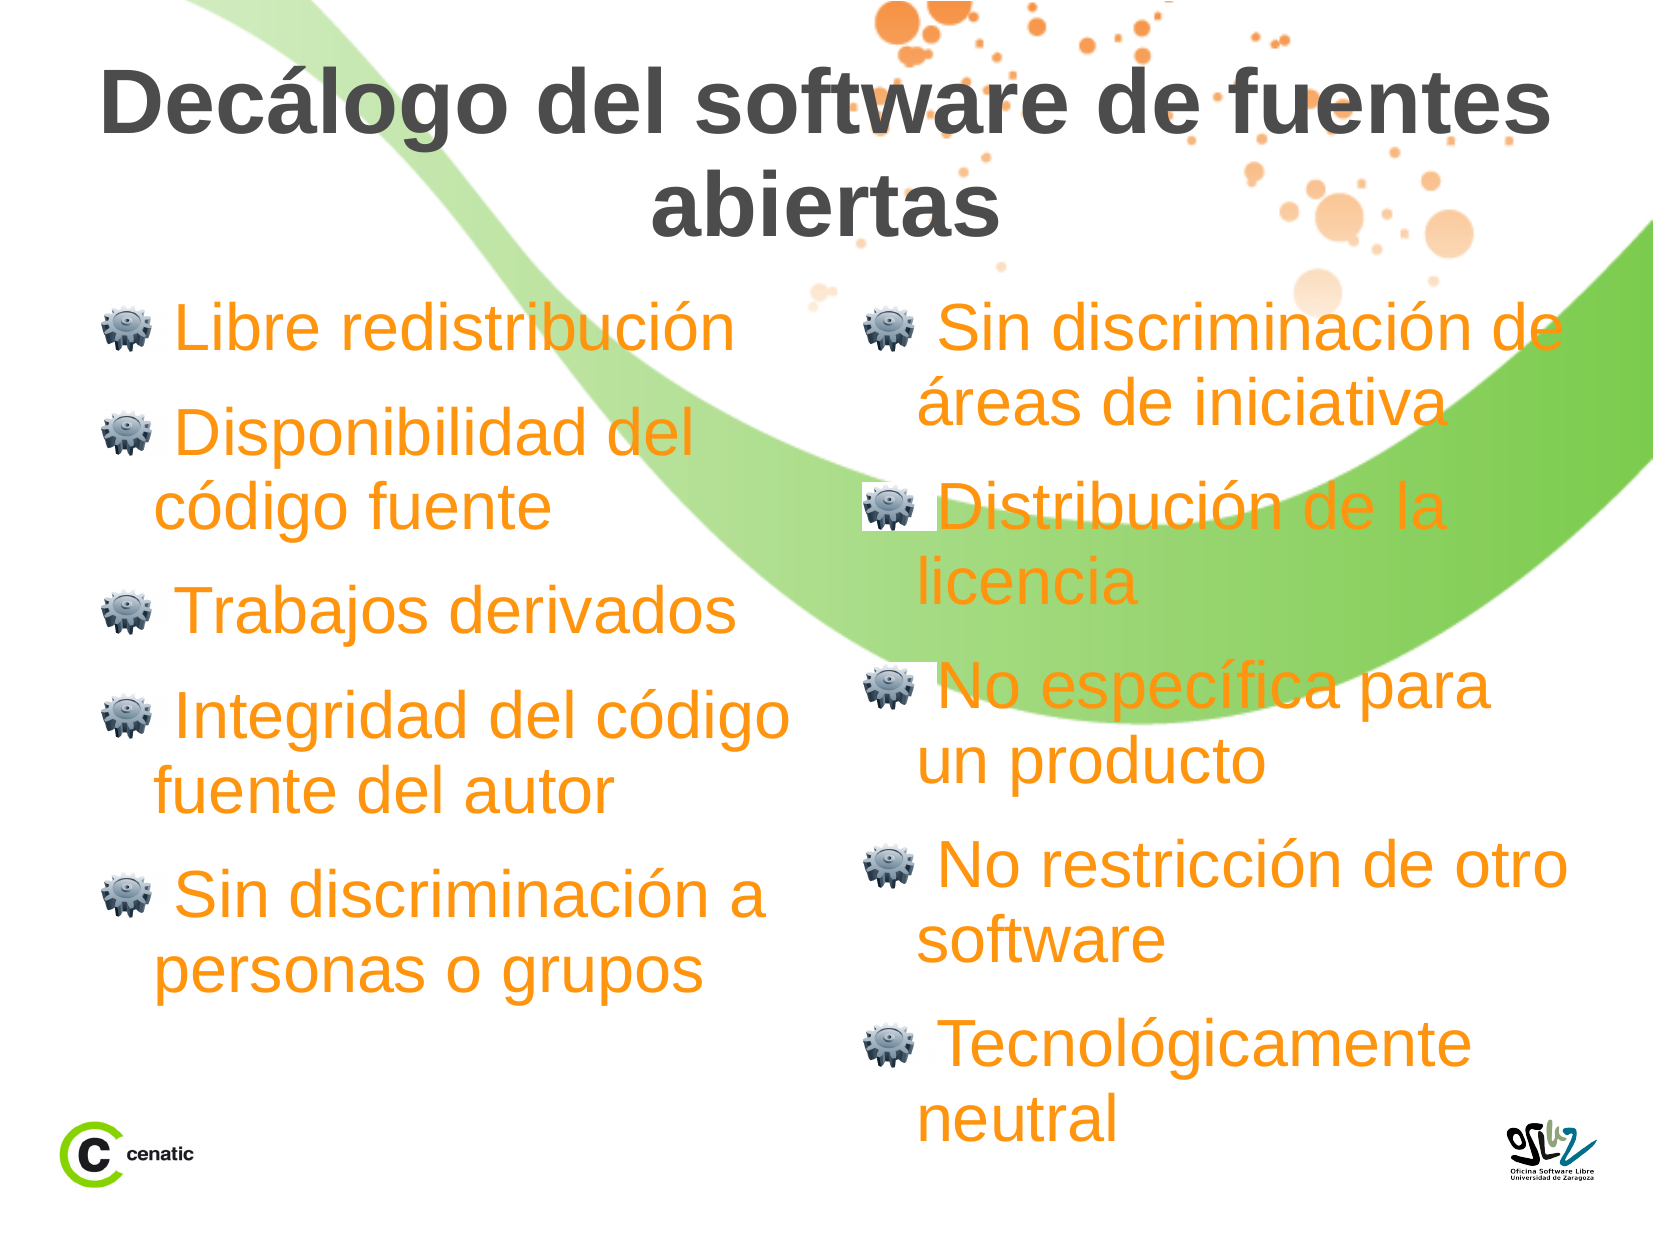

# Decálogo del software de fuentes abiertas
Libre redistribución
Disponibilidad del código fuente
Trabajos derivados
Integridad del código fuente del autor
Sin discriminación a personas o grupos
Sin discriminación de áreas de iniciativa
Distribución de la licencia
No específica para un producto
No restricción de otro software
Tecnológicamente neutral